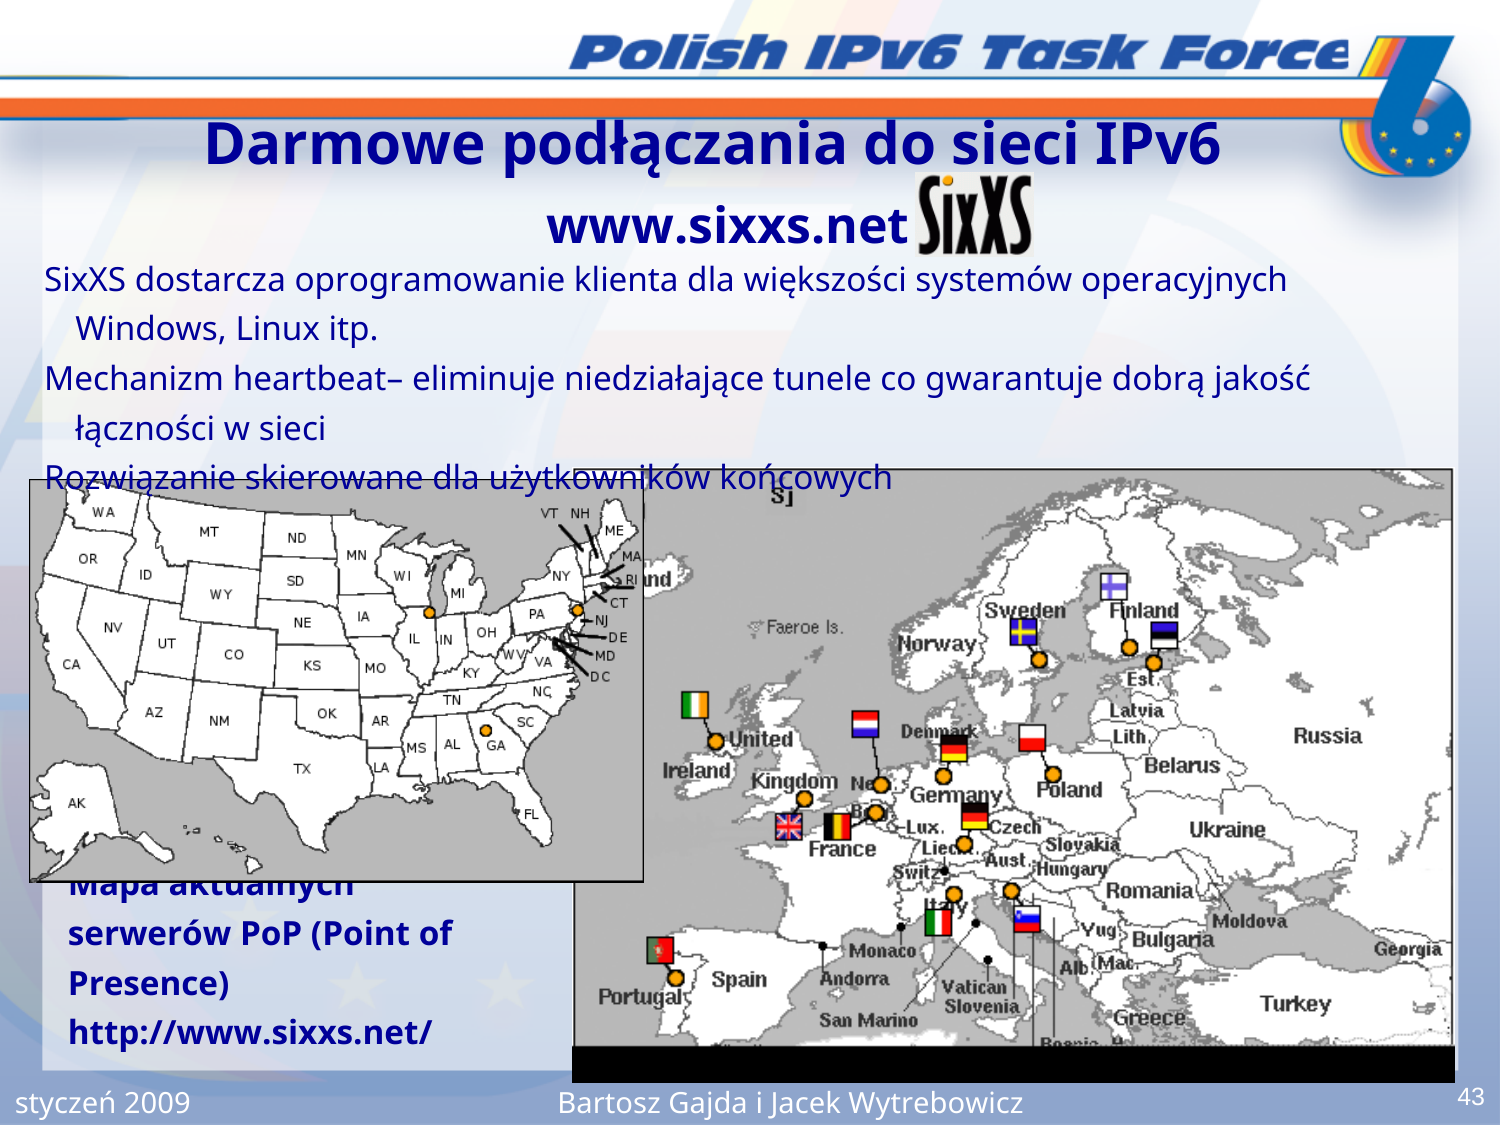

Darmowe podłączania do sieci IPv6
 www.sixxs.net
SixXS dostarcza oprogramowanie klienta dla większości systemów operacyjnych Windows, Linux itp.
Mechanizm heartbeat– eliminuje niedziałające tunele co gwarantuje dobrą jakość łączności w sieci
Rozwiązanie skierowane dla użytkowników końcowych
Mapa aktualnych serwerów PoP (Point of Presence)
http://www.sixxs.net/
styczeń 2009
Bartosz Gajda i Jacek Wytrebowicz
43